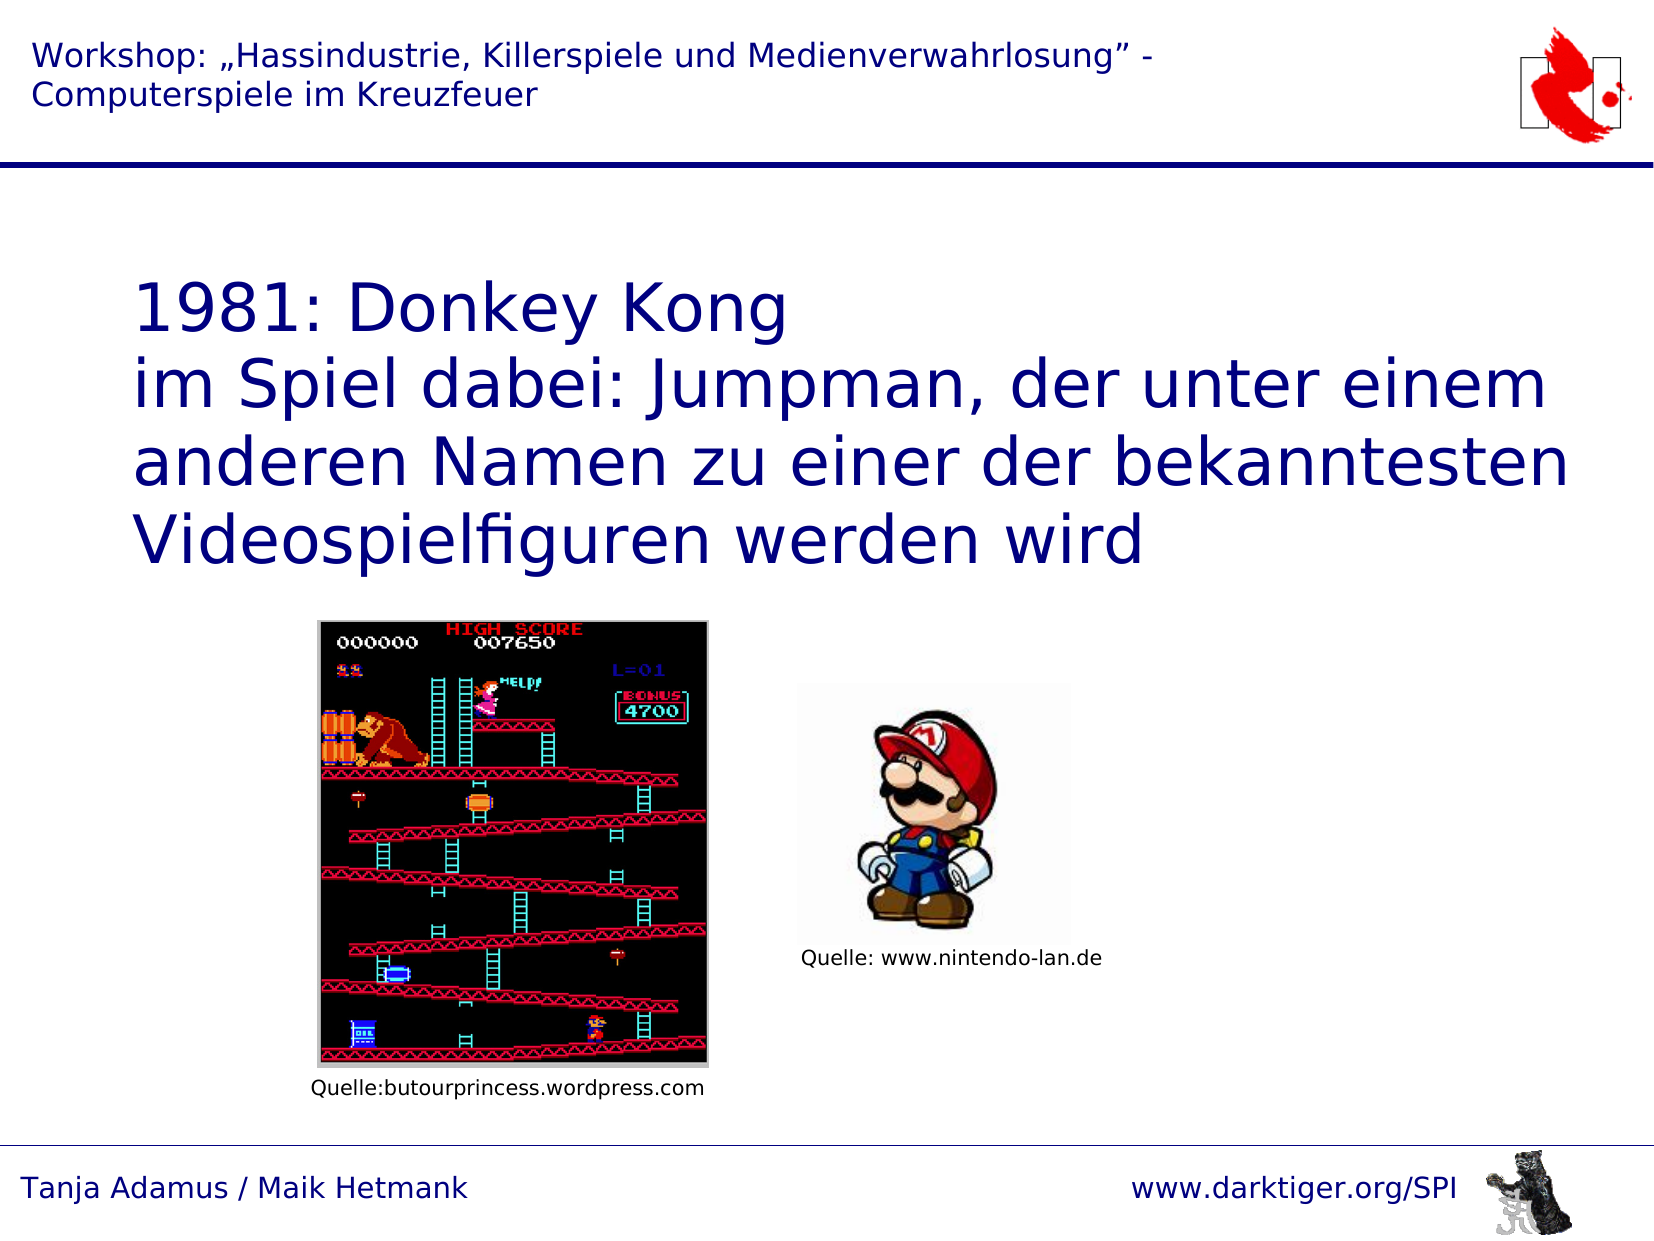

Workshop: „Hassindustrie, Killerspiele und Medienverwahrlosung” - Computerspiele im Kreuzfeuer
1981: Donkey Kong
im Spiel dabei: Jumpman, der unter einem anderen Namen zu einer der bekanntesten Videospielfiguren werden wird
Quelle: www.nintendo-lan.de
Quelle:butourprincess.wordpress.com